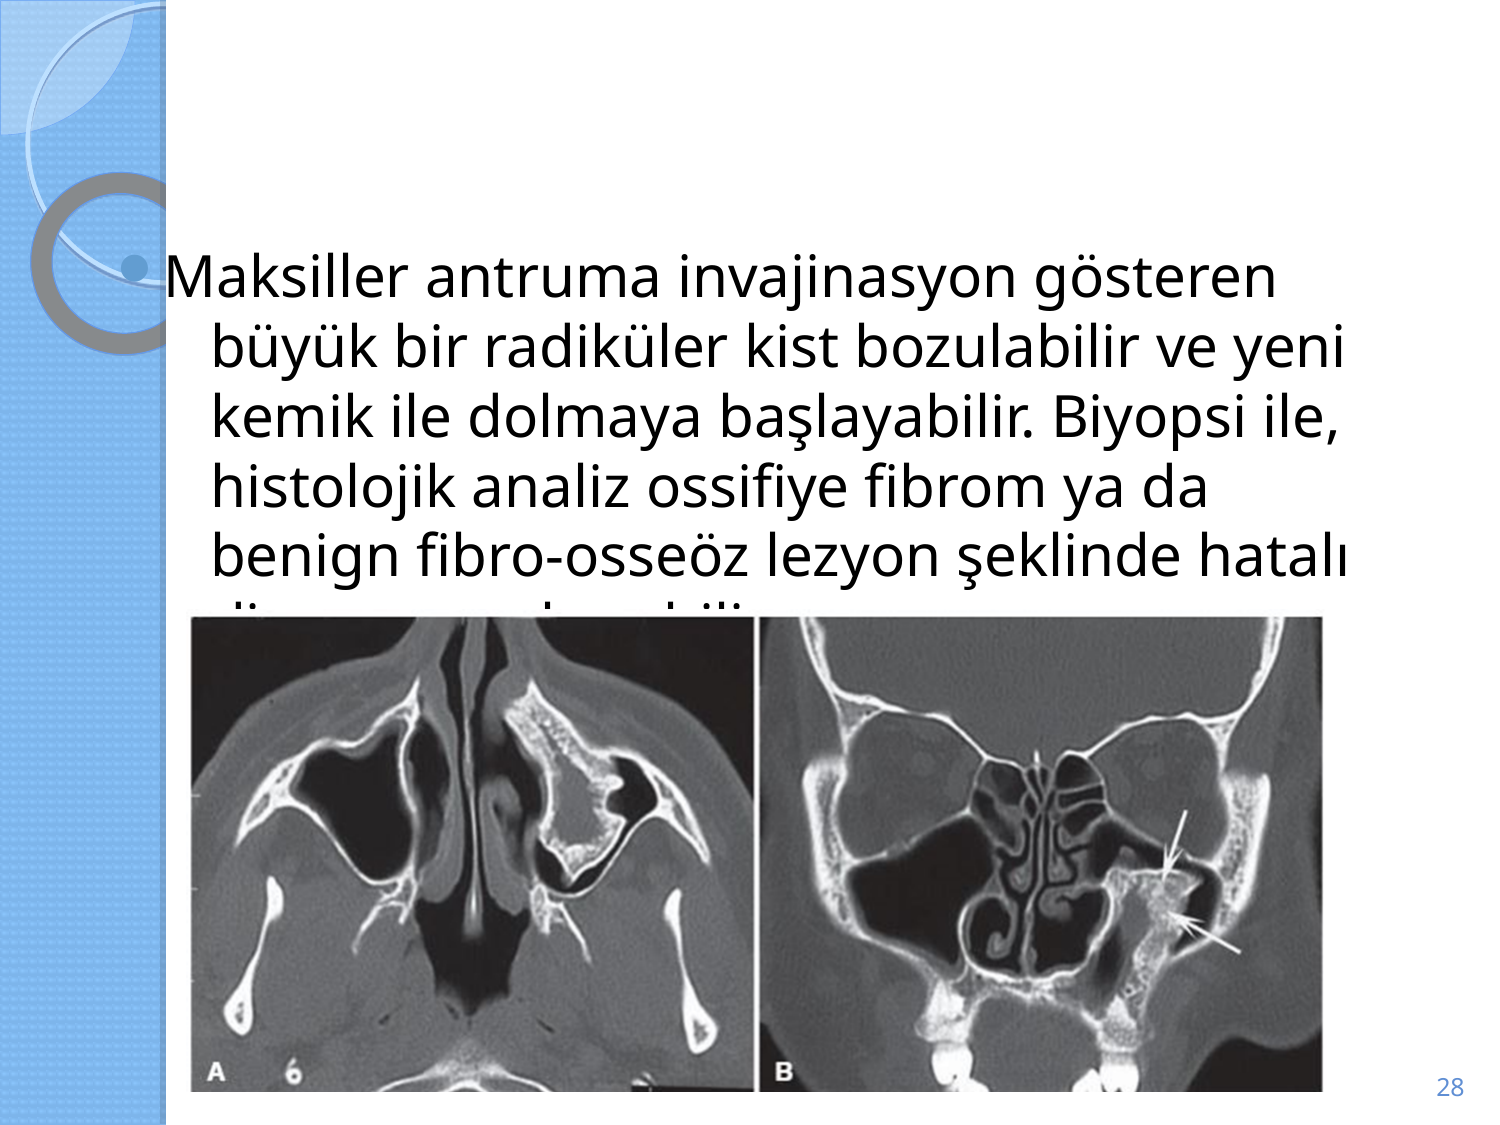

#
Maksiller antruma invajinasyon gösteren büyük bir radiküler kist bozulabilir ve yeni kemik ile dolmaya başlayabilir. Biyopsi ile, histolojik analiz ossifiye fibrom ya da benign fibro-osseöz lezyon şeklinde hatalı diagnoza yol açabilir.
28